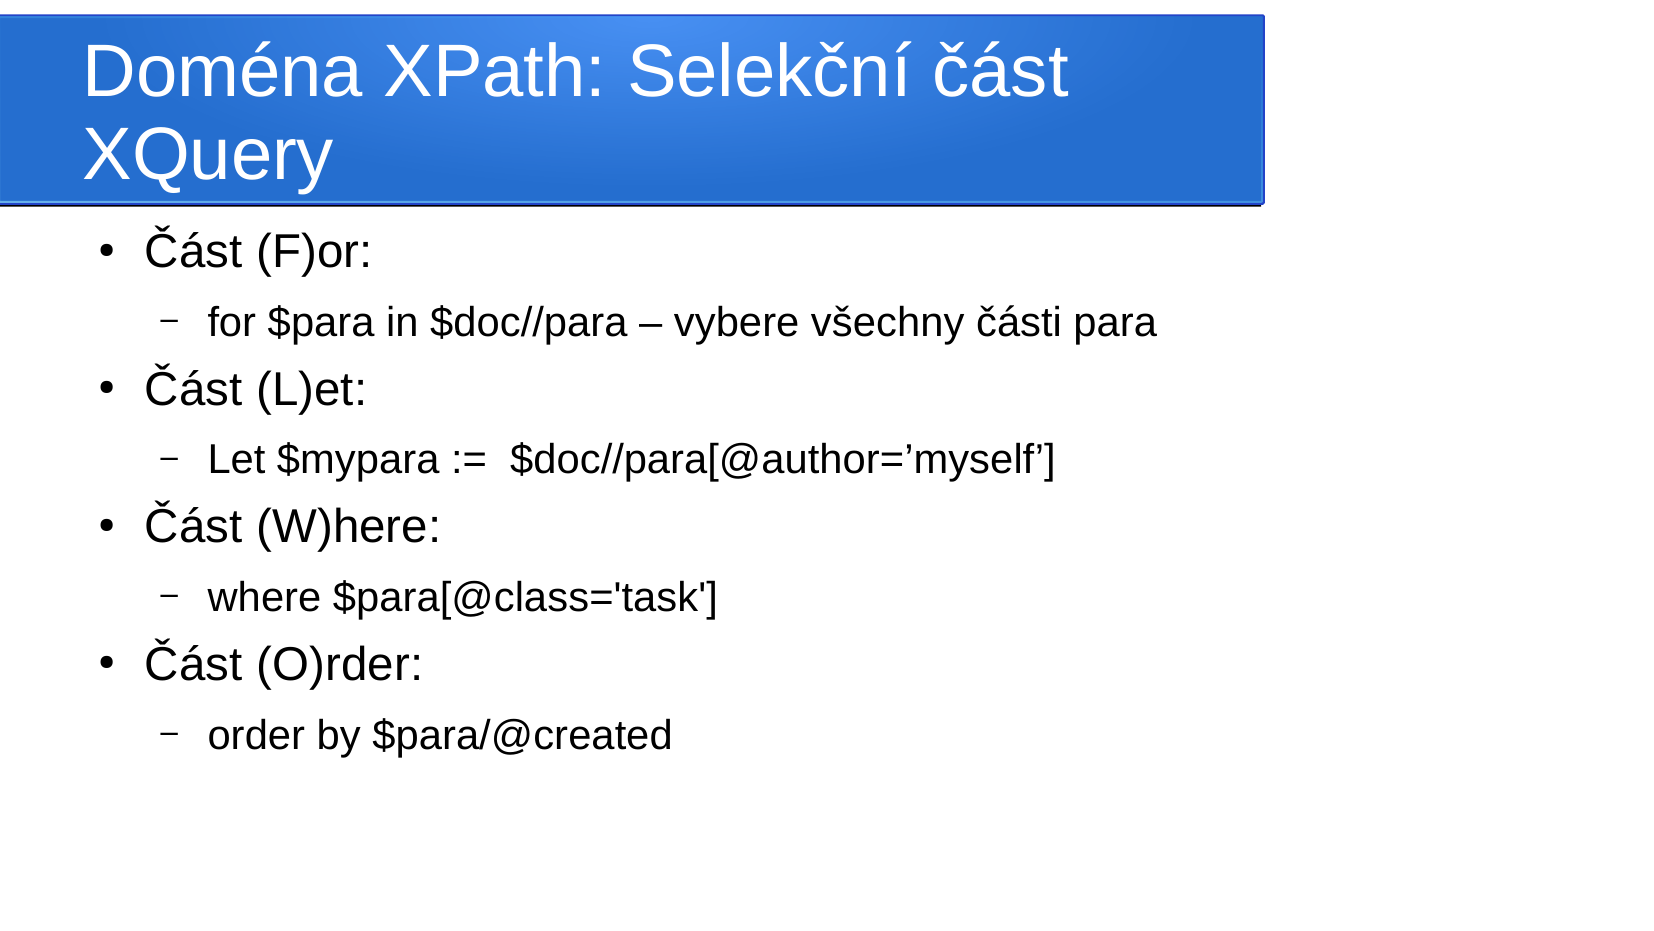

# Doména XPath: Selekční část XQuery
Část (F)or:
for $para in $doc//para – vybere všechny části para
Část (L)et:
Let $mypara := $doc//para[@author=’myself’]
Část (W)here:
where $para[@class='task']
Část (O)rder:
order by $para/@created